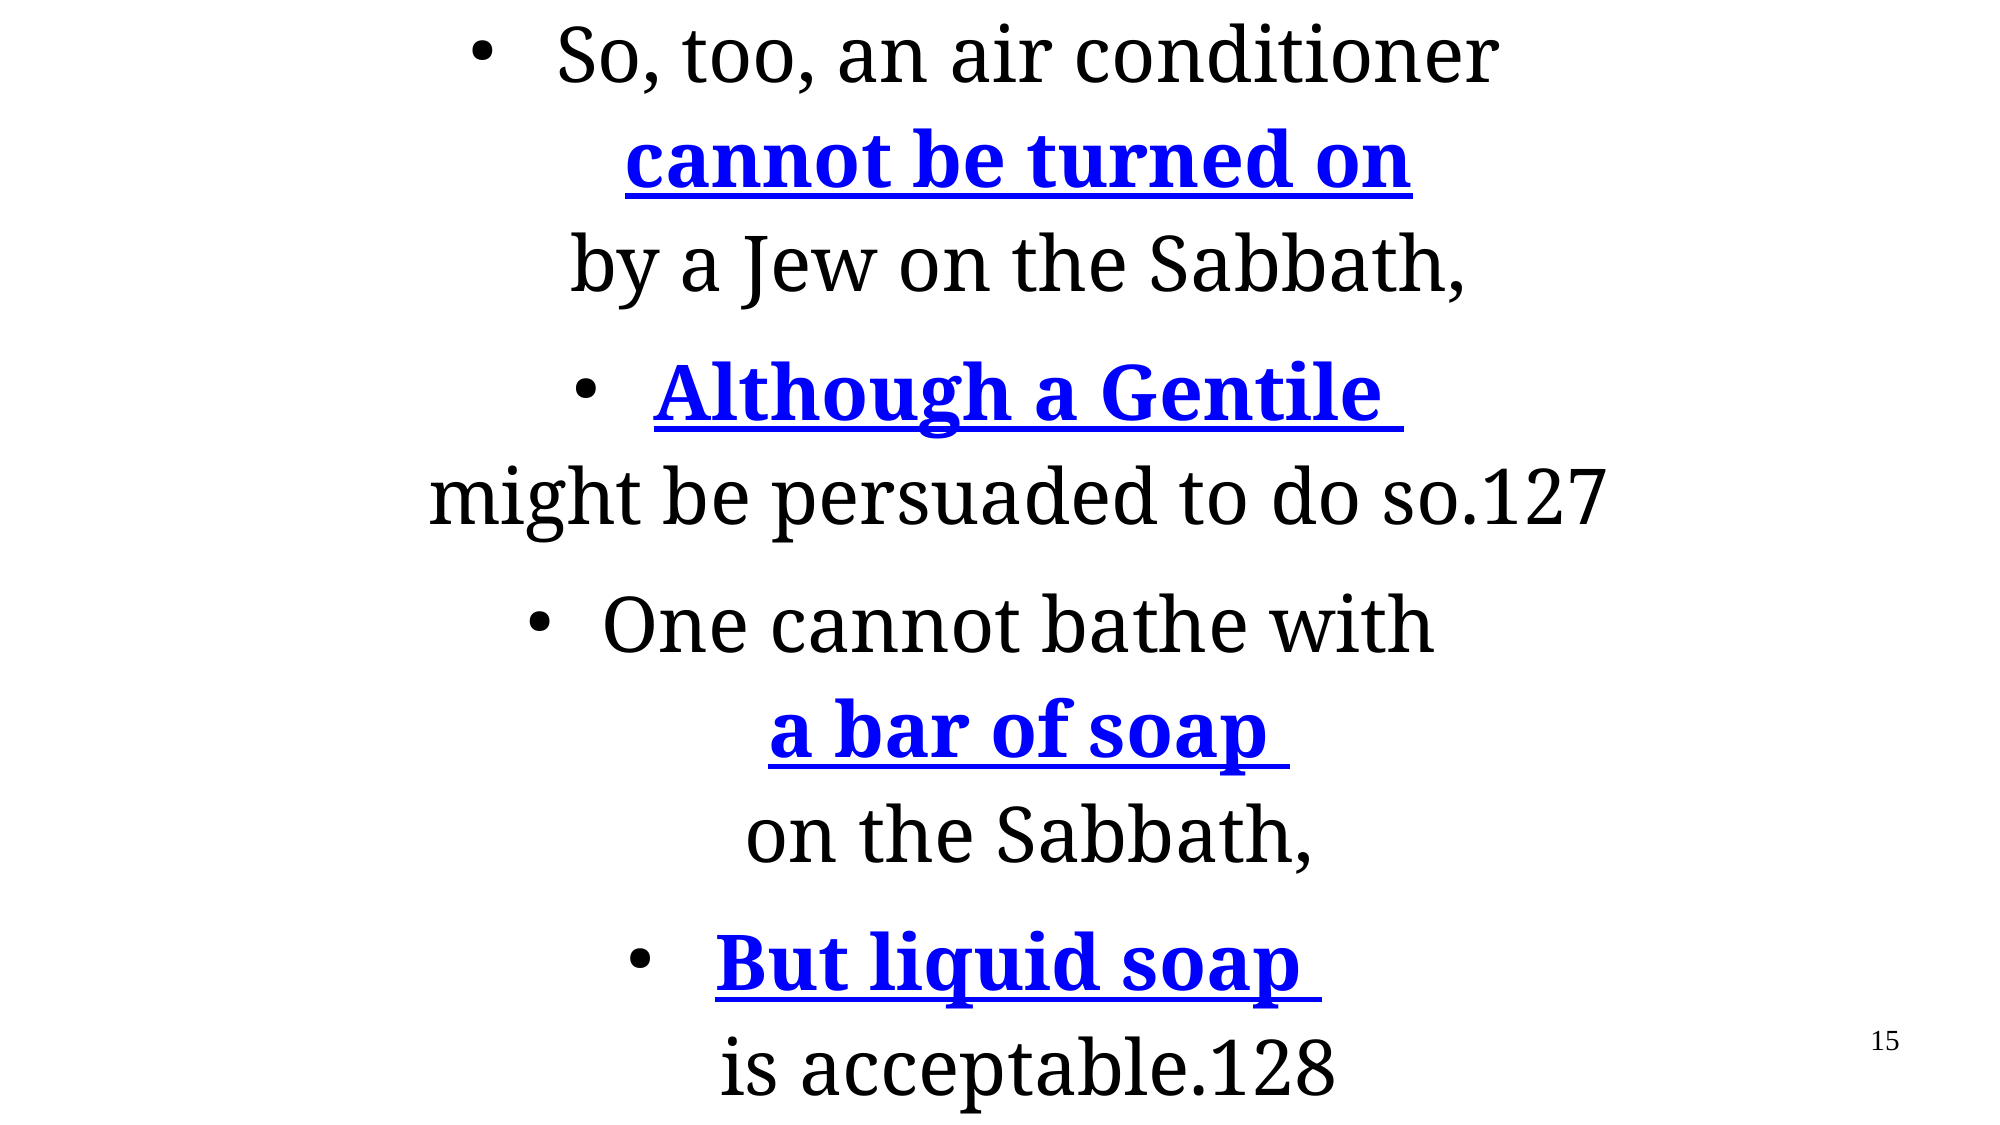

# So, too, an air conditioner cannot be turned on by a Jew on the Sabbath,
Although a Gentile
might be persuaded to do so.127
One cannot bathe with
a bar of soap
on the Sabbath,
But liquid soap
is acceptable.128
15